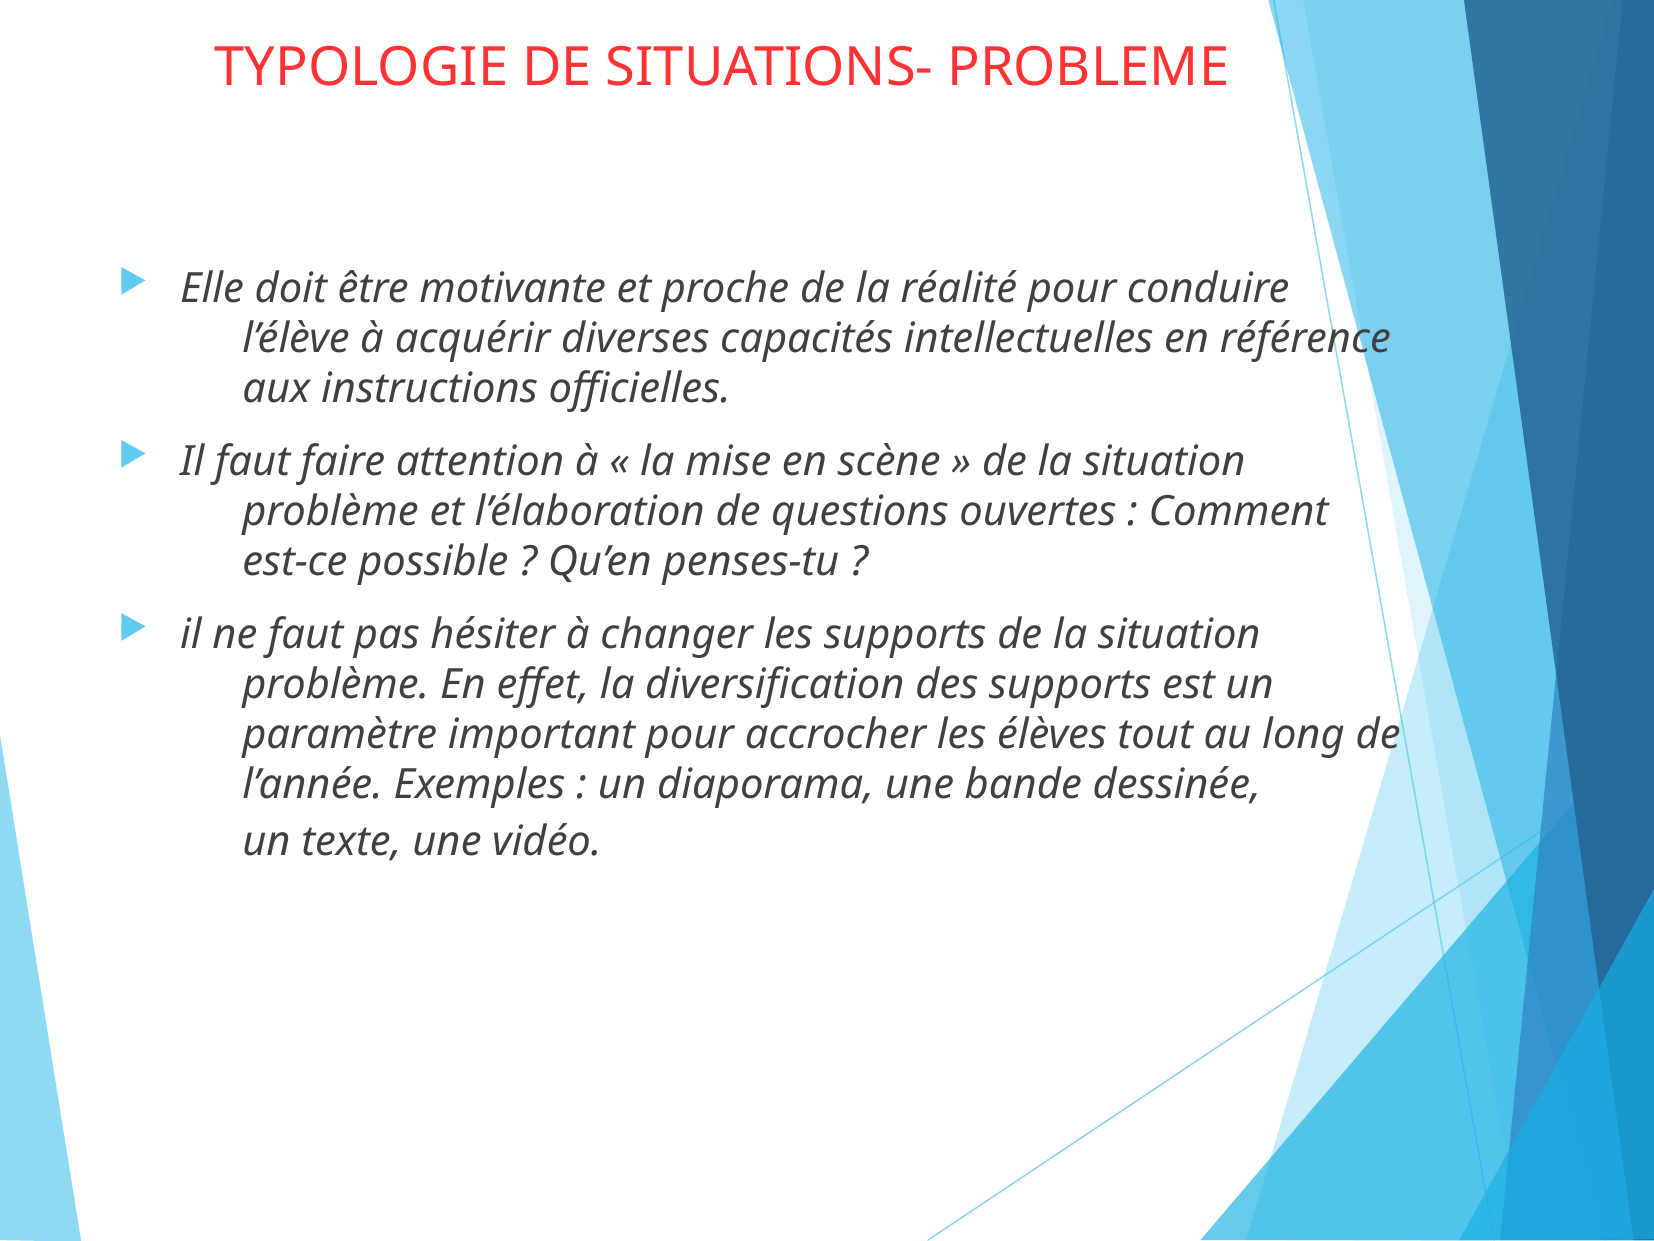

# TYPOLOGIE DE SITUATIONS- PROBLEME
Elle doit être motivante et proche de la réalité pour conduire l’élève à acquérir diverses capacités intellectuelles en référence aux instructions officielles.
Il faut faire attention à « la mise en scène » de la situation problème et l’élaboration de questions ouvertes : Comment est-ce possible ? Qu’en penses-tu ?
il ne faut pas hésiter à changer les supports de la situation problème. En effet, la diversification des supports est un paramètre important pour accrocher les élèves tout au long de l’année. Exemples : un diaporama, une bande dessinée, un texte, une vidéo.